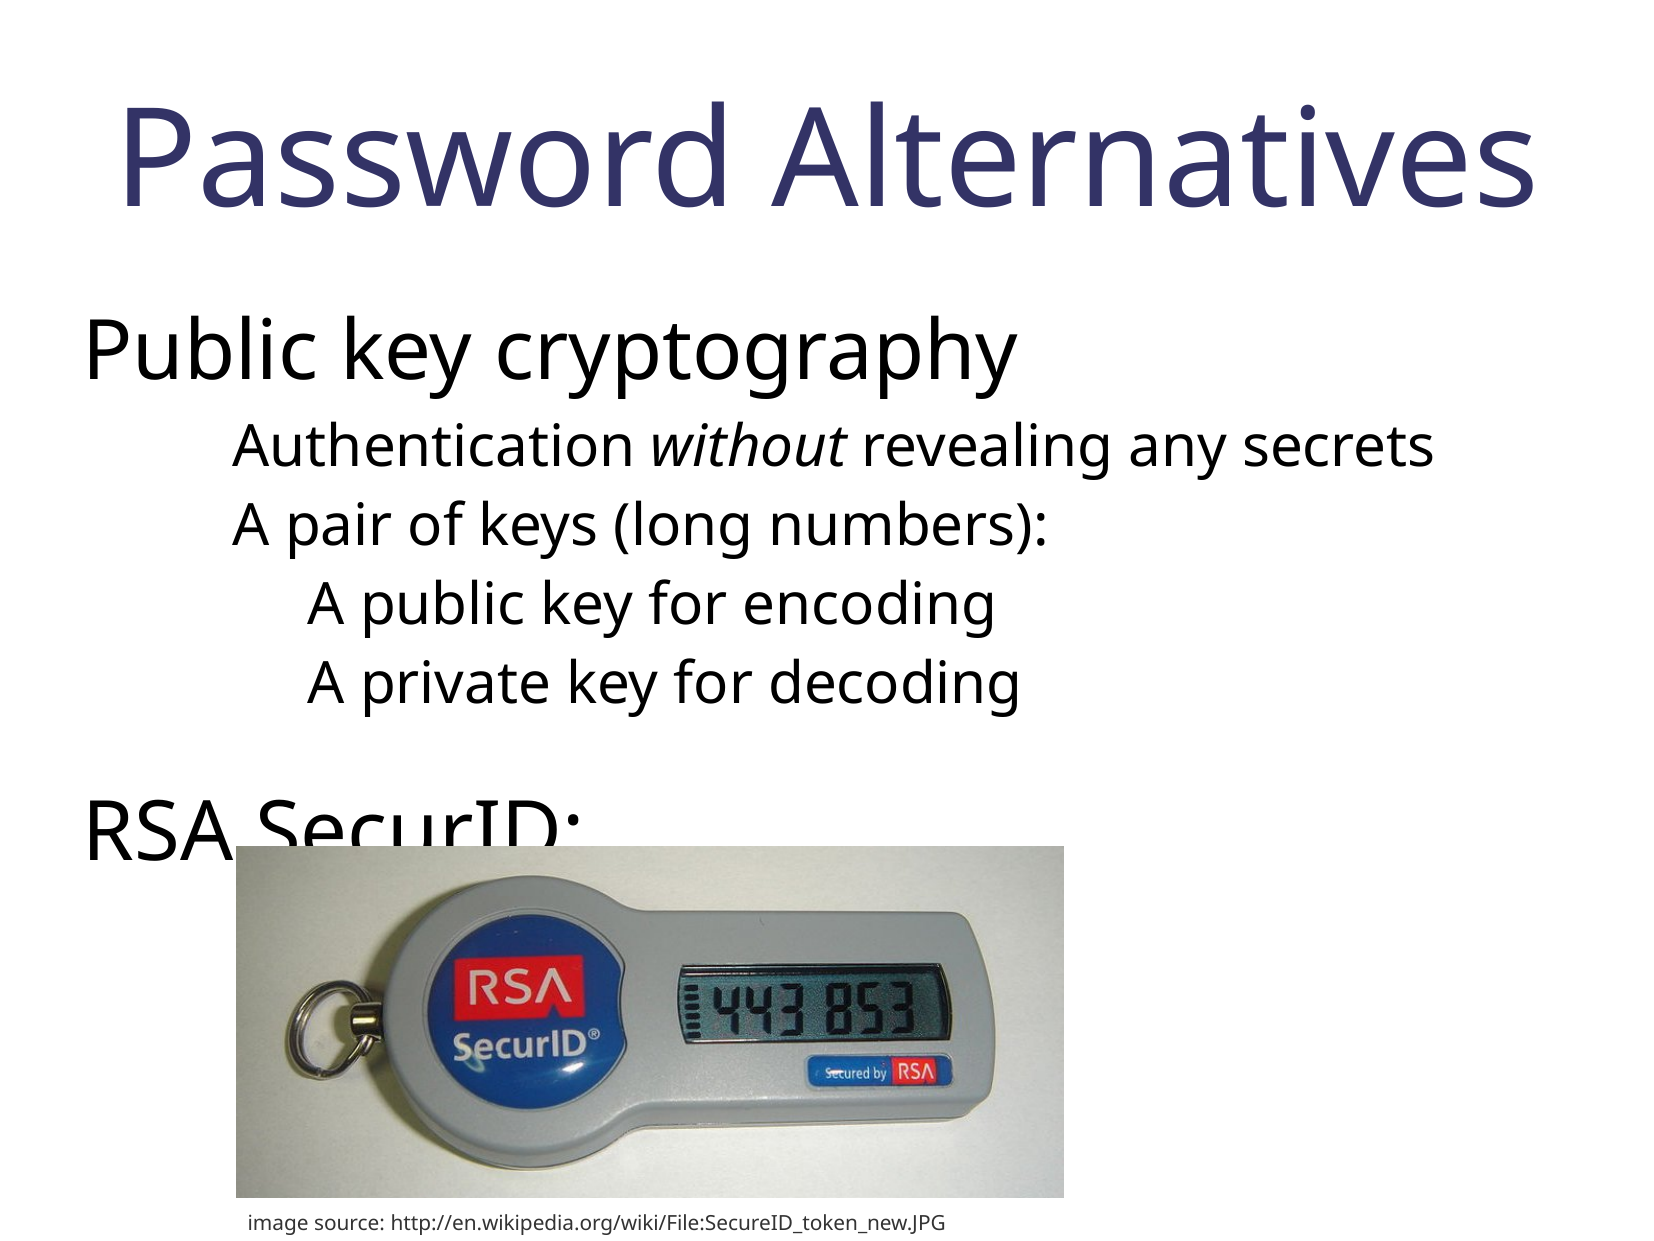

# Password Alternatives
Public key cryptography
		Authentication without revealing any secrets
		A pair of keys (long numbers):
			A public key for encoding
			A private key for decoding
RSA SecurID:
image source: http://en.wikipedia.org/wiki/File:SecureID_token_new.JPG